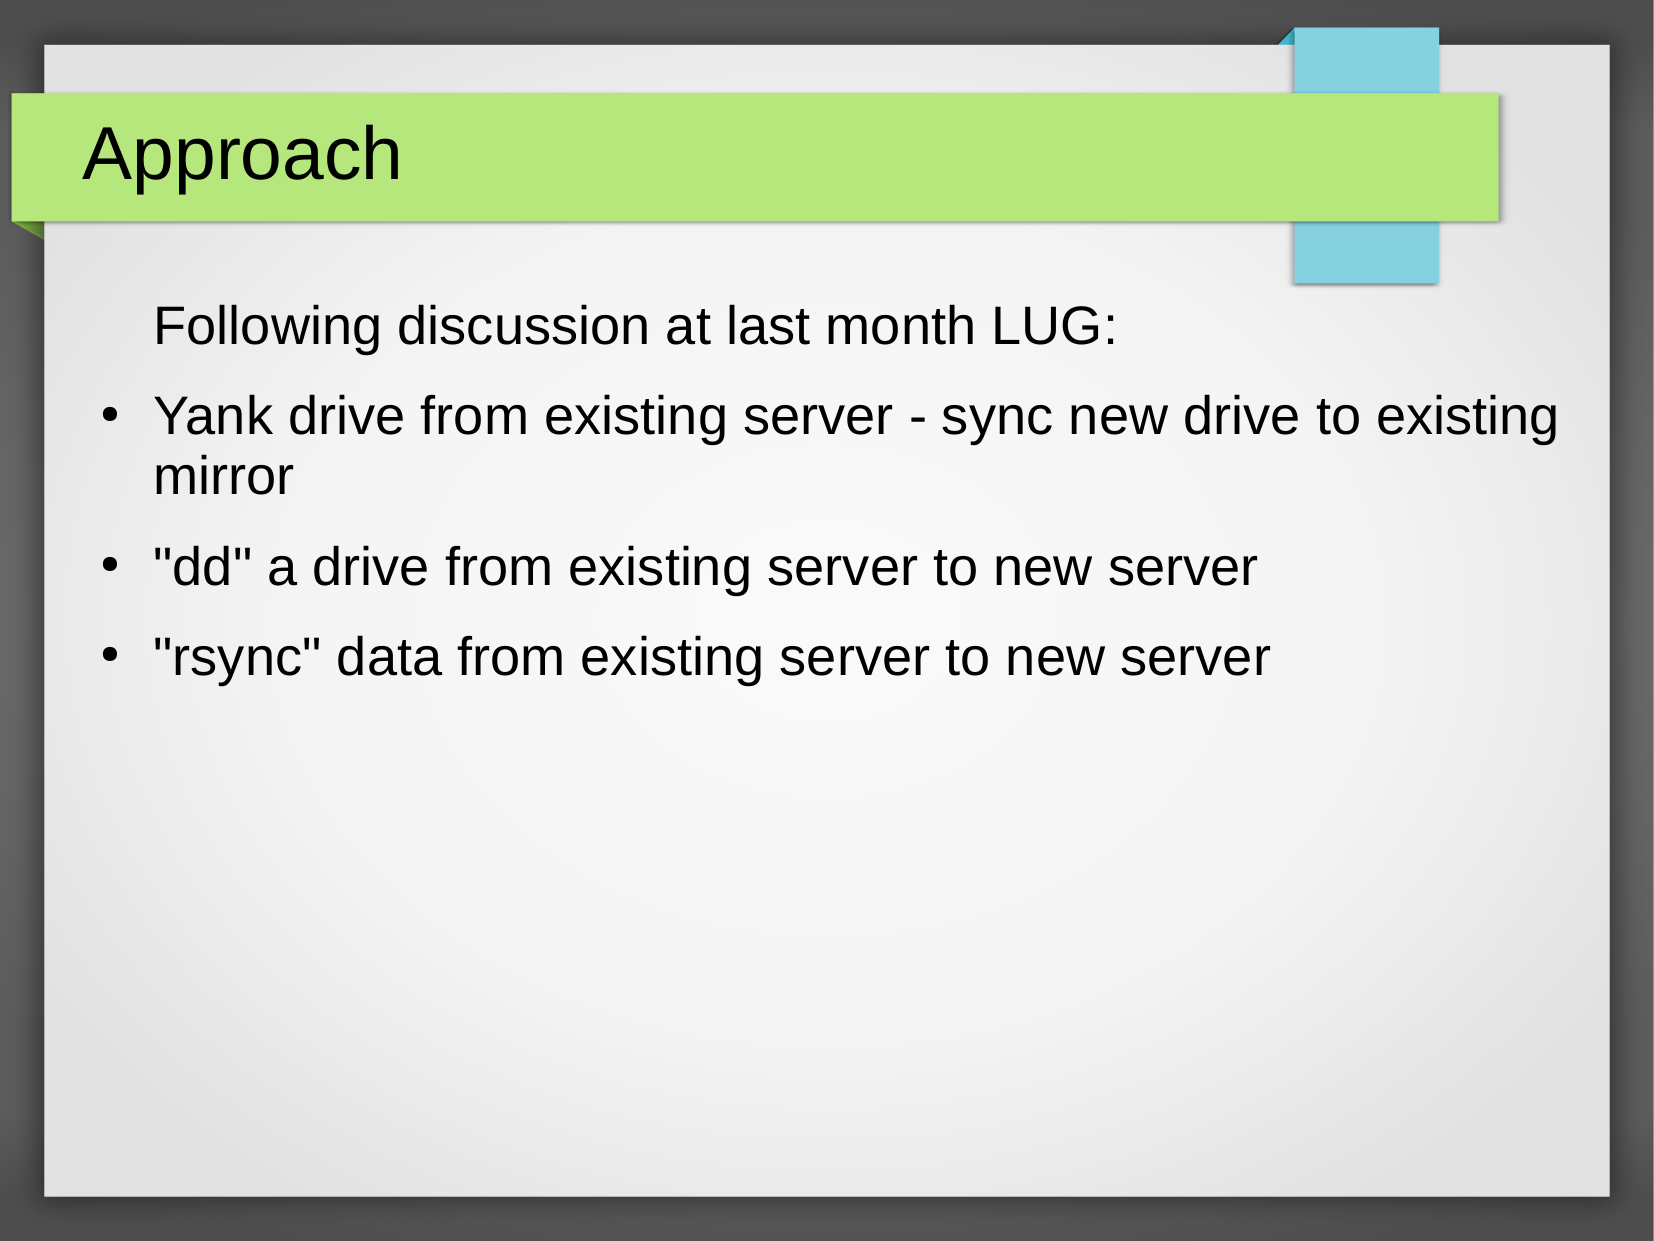

# Approach
Following discussion at last month LUG:
Yank drive from existing server - sync new drive to existing mirror
"dd" a drive from existing server to new server
"rsync" data from existing server to new server